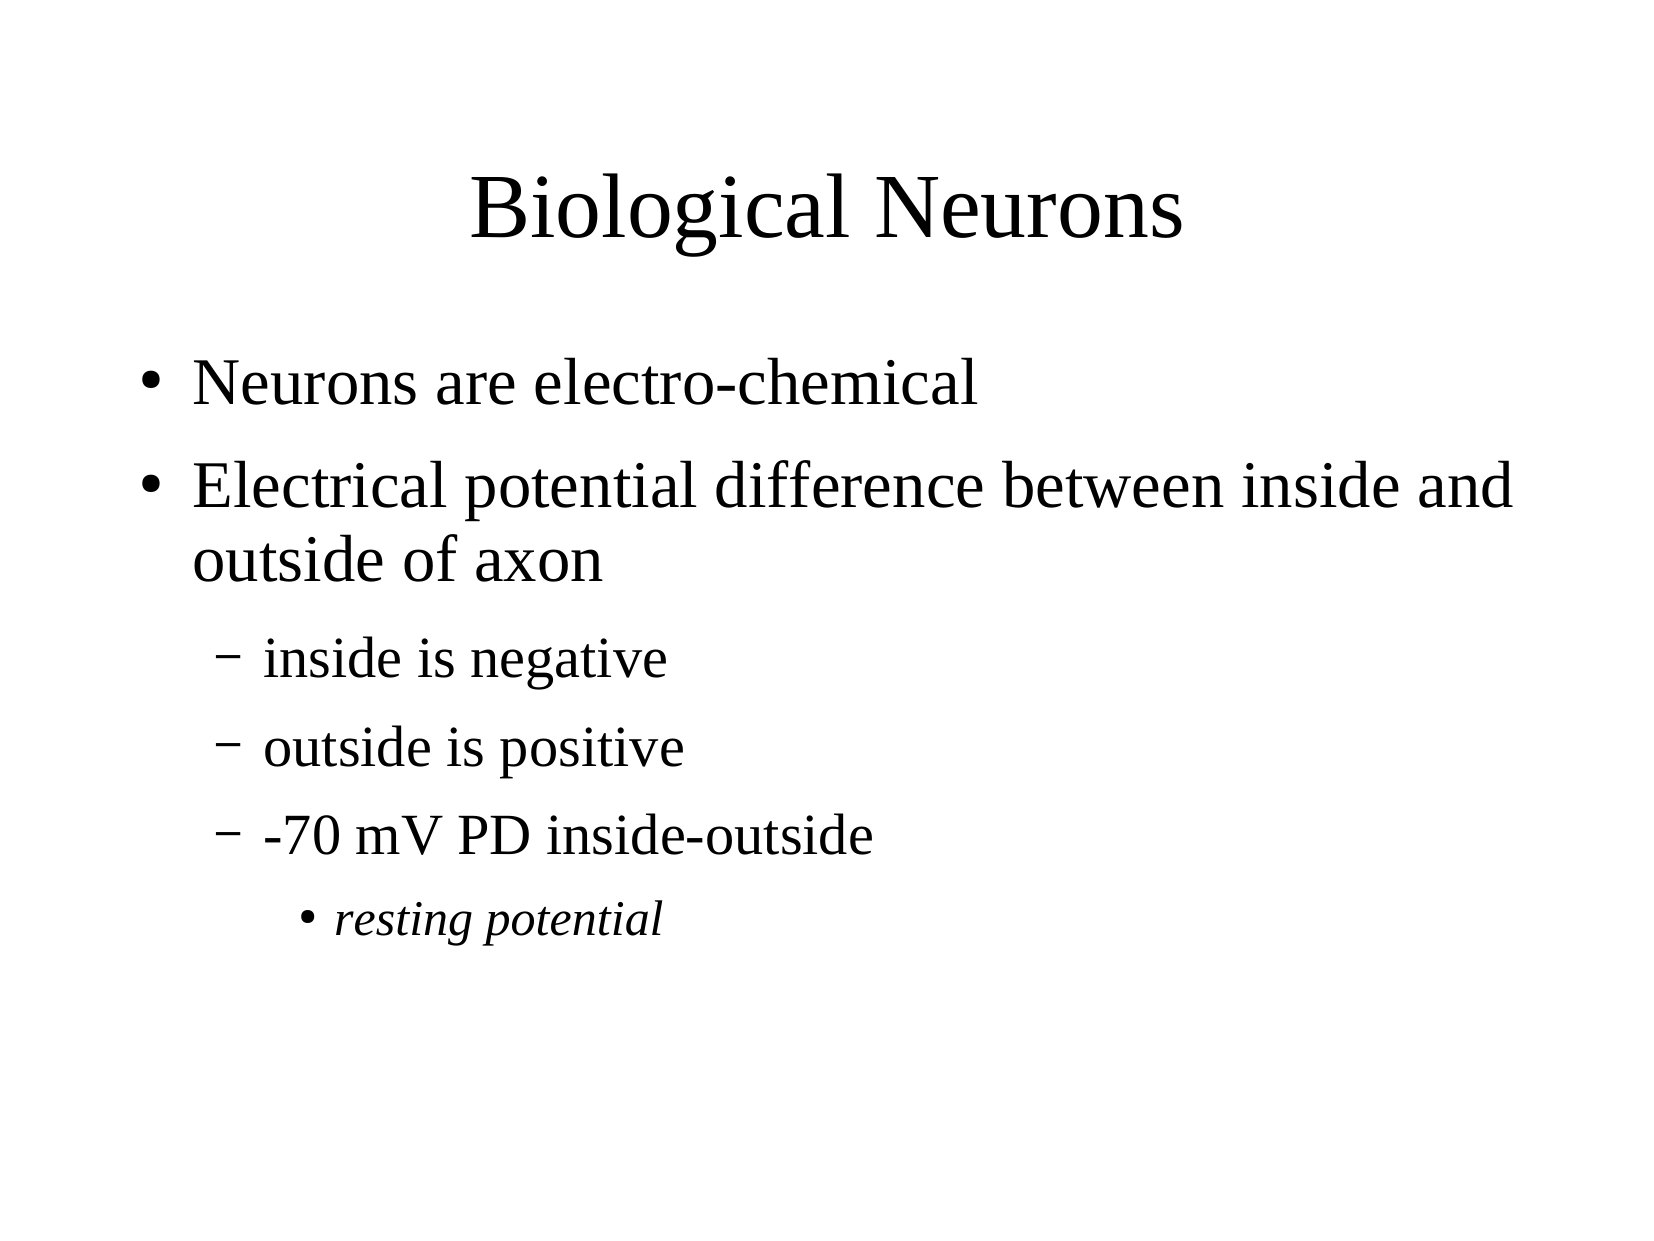

# Biological Neurons
Neurons are electro-chemical
Electrical potential difference between inside and outside of axon
inside is negative
outside is positive
-70 mV PD inside-outside
resting potential